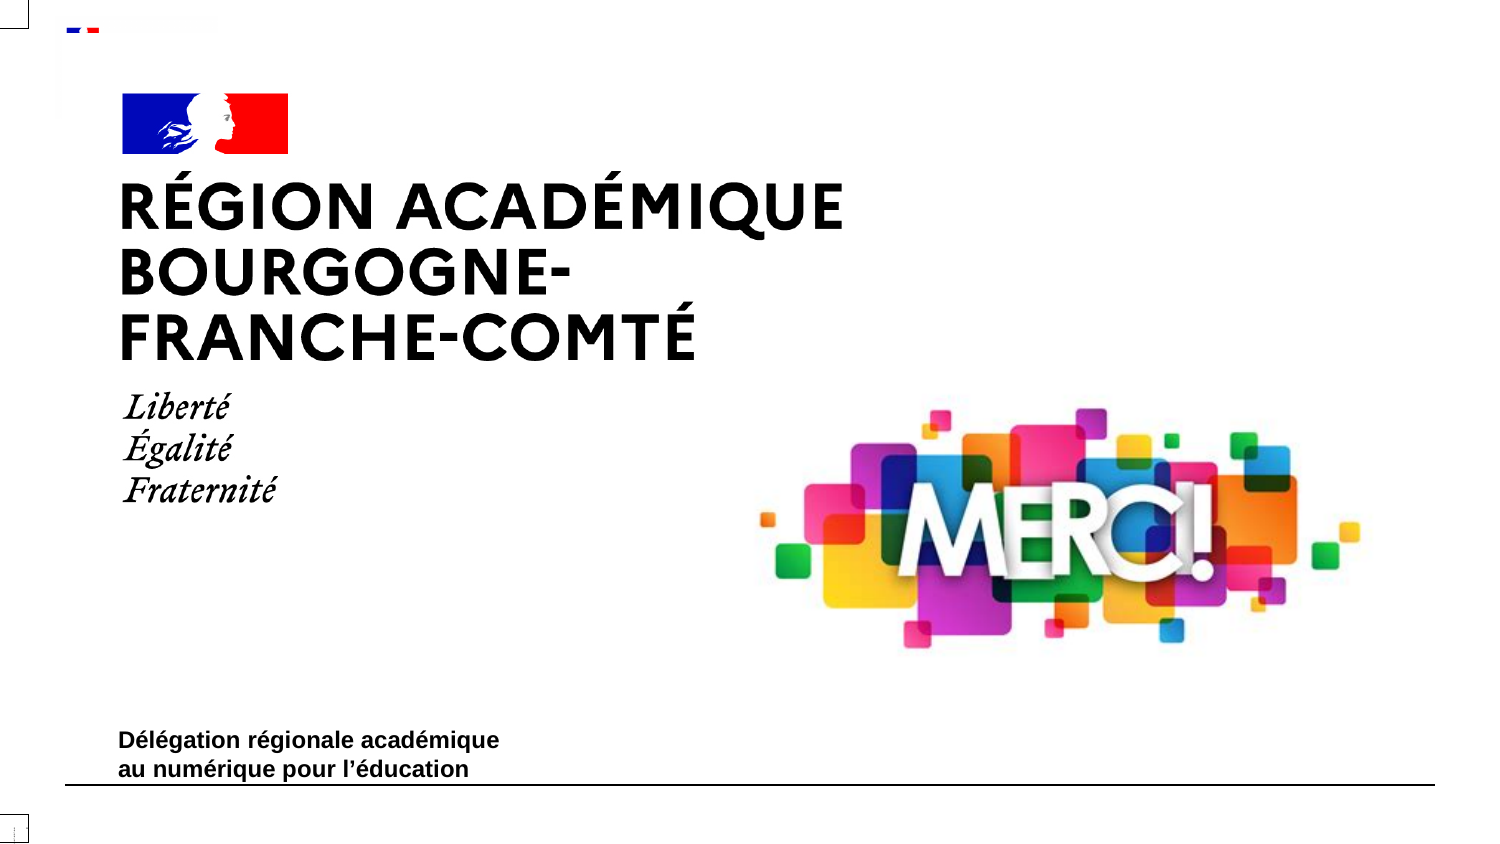

Délégation régionale académique
au numérique pour l’éducation